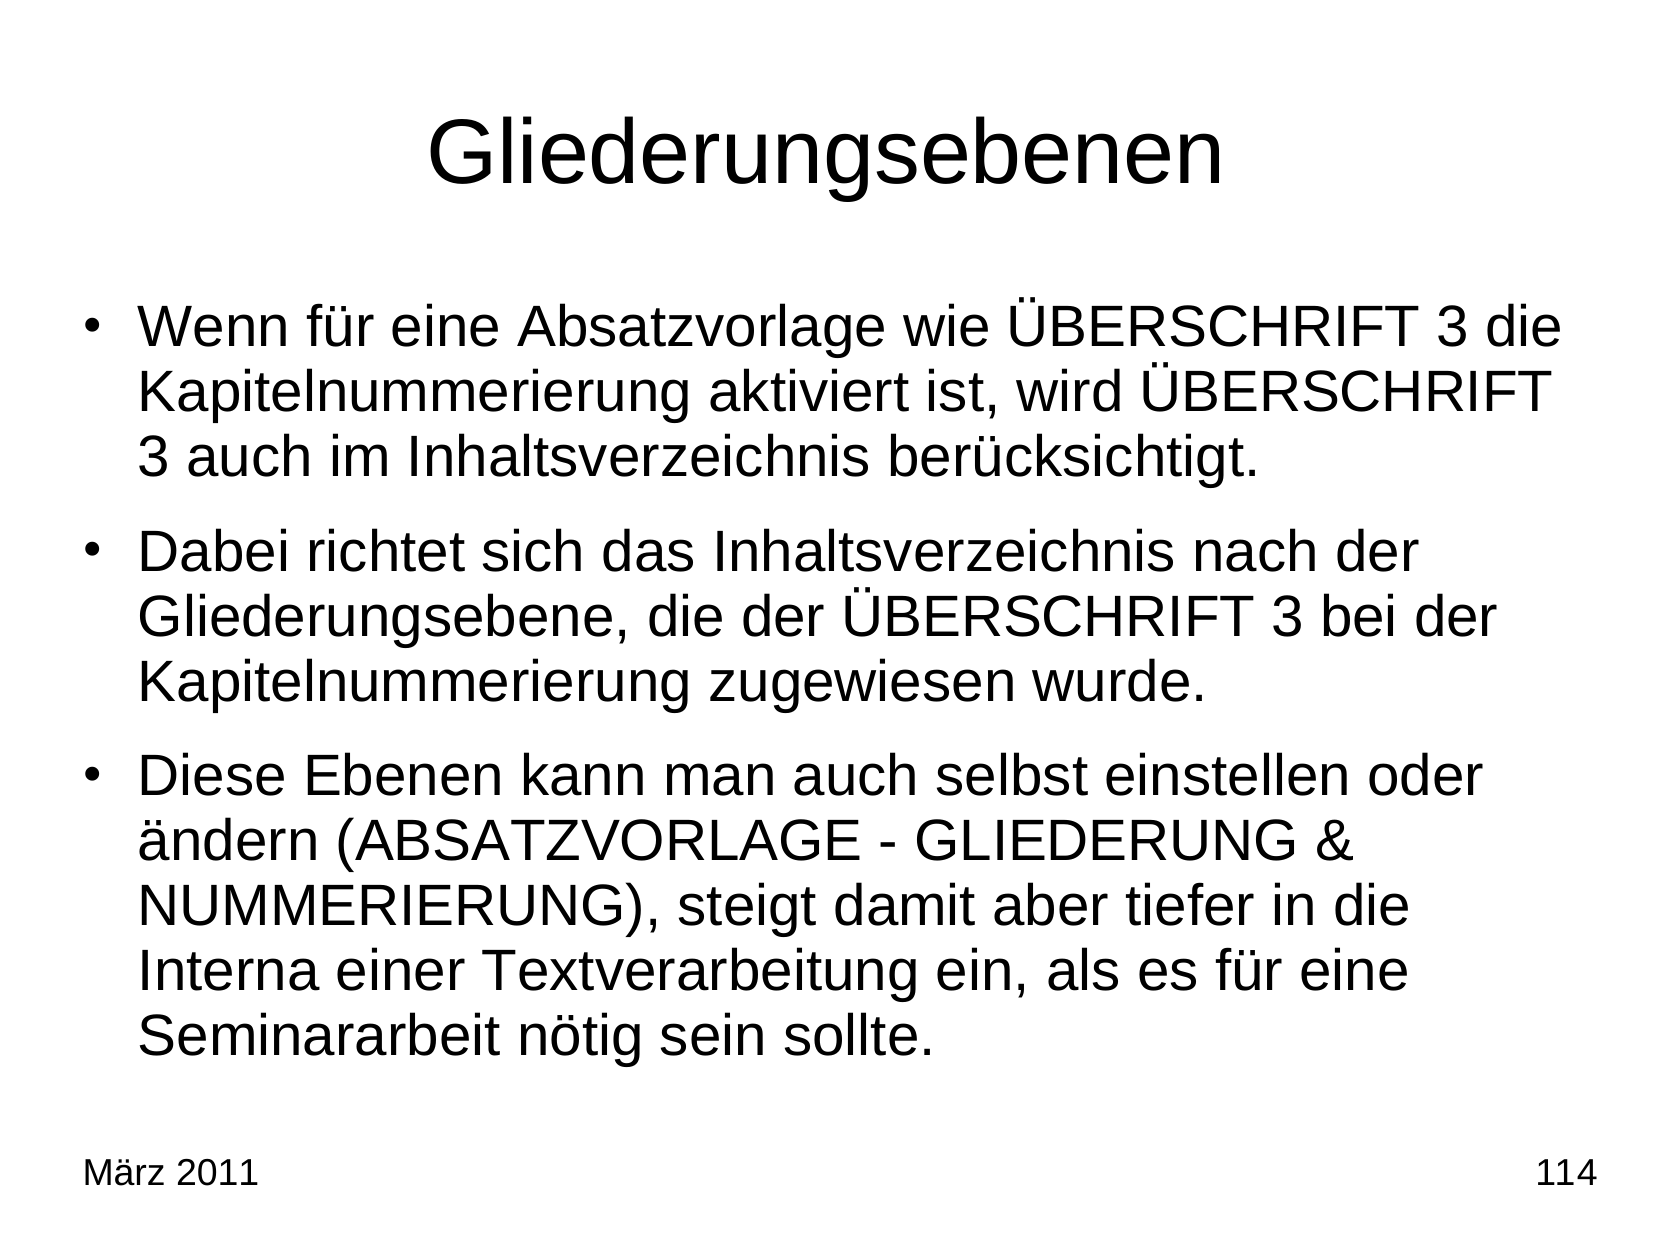

# Gliederungsebenen
Wenn für eine Absatzvorlage wie ÜBERSCHRIFT 3 die Kapitelnummerierung aktiviert ist, wird ÜBERSCHRIFT 3 auch im Inhaltsverzeichnis berücksichtigt.
Dabei richtet sich das Inhaltsverzeichnis nach der Gliederungsebene, die der ÜBERSCHRIFT 3 bei der Kapitelnummerierung zugewiesen wurde.
Diese Ebenen kann man auch selbst einstellen oder ändern (ABSATZVORLAGE - GLIEDERUNG & NUMMERIERUNG), steigt damit aber tiefer in die Interna einer Textverarbeitung ein, als es für eine Seminararbeit nötig sein sollte.
März 2011
114